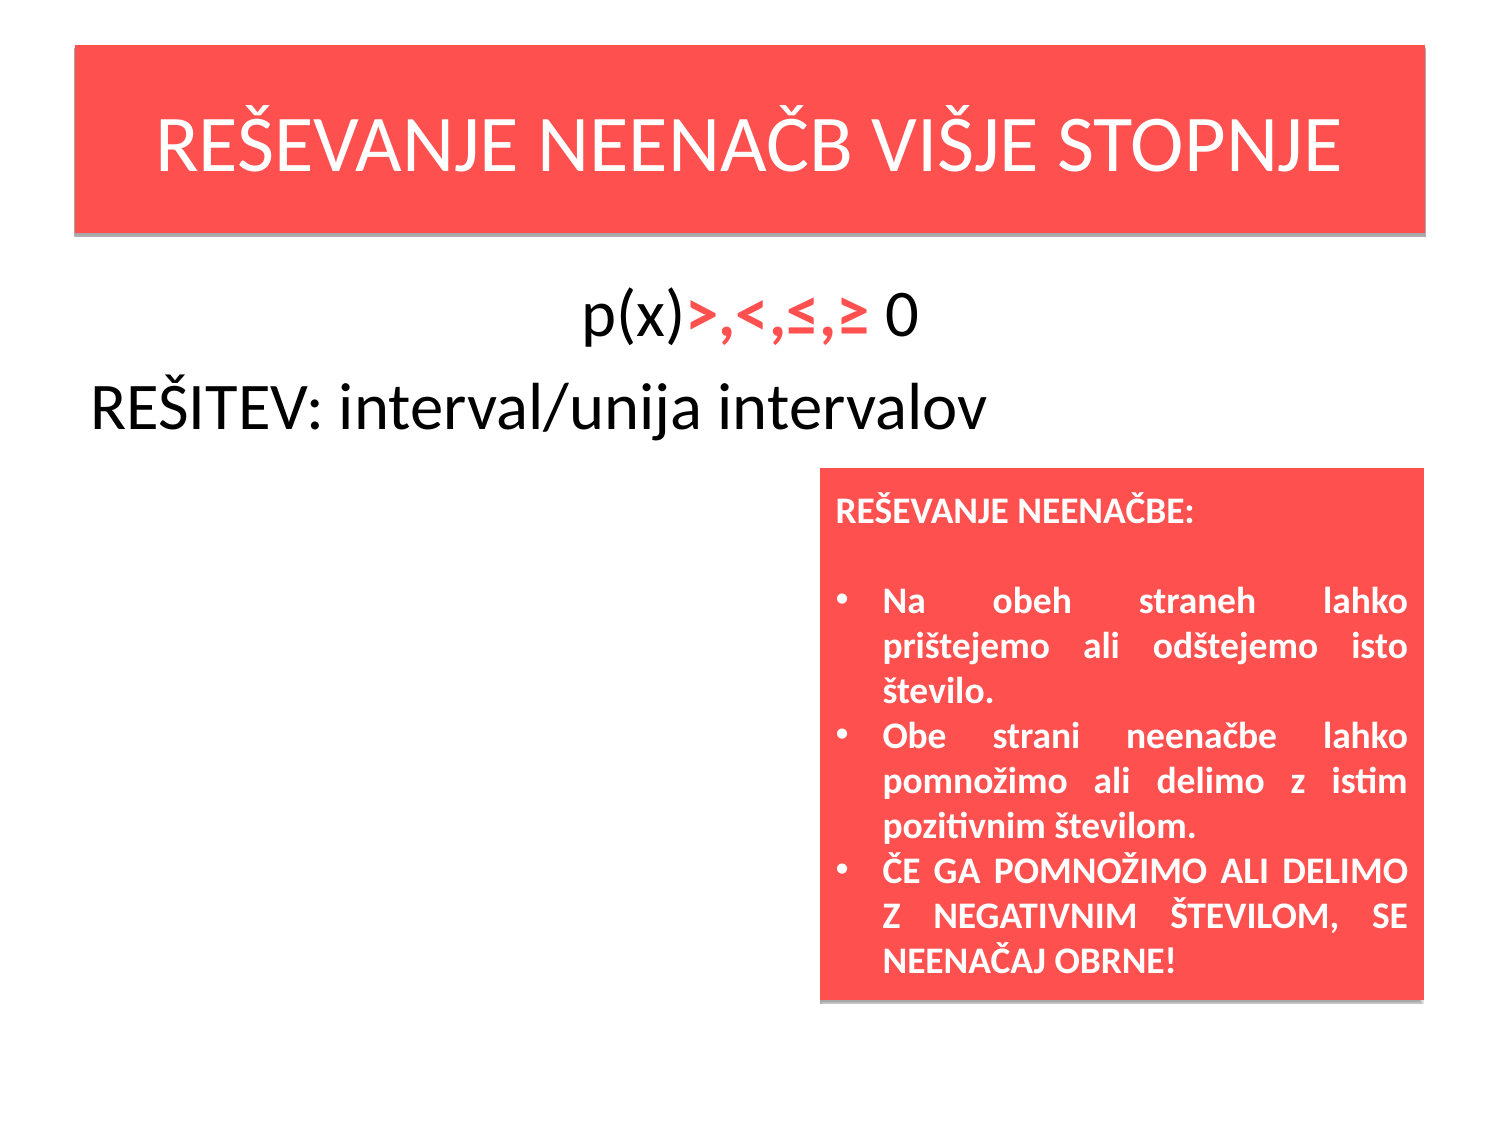

# REŠEVANJE NEENAČB VIŠJE STOPNJE
p(x)>,<,≤,≥ 0
REŠITEV: interval/unija intervalov
REŠEVANJE NEENAČBE:
Na obeh straneh lahko prištejemo ali odštejemo isto število.
Obe strani neenačbe lahko pomnožimo ali delimo z istim pozitivnim številom.
ČE GA POMNOŽIMO ALI DELIMO Z NEGATIVNIM ŠTEVILOM, SE NEENAČAJ OBRNE!